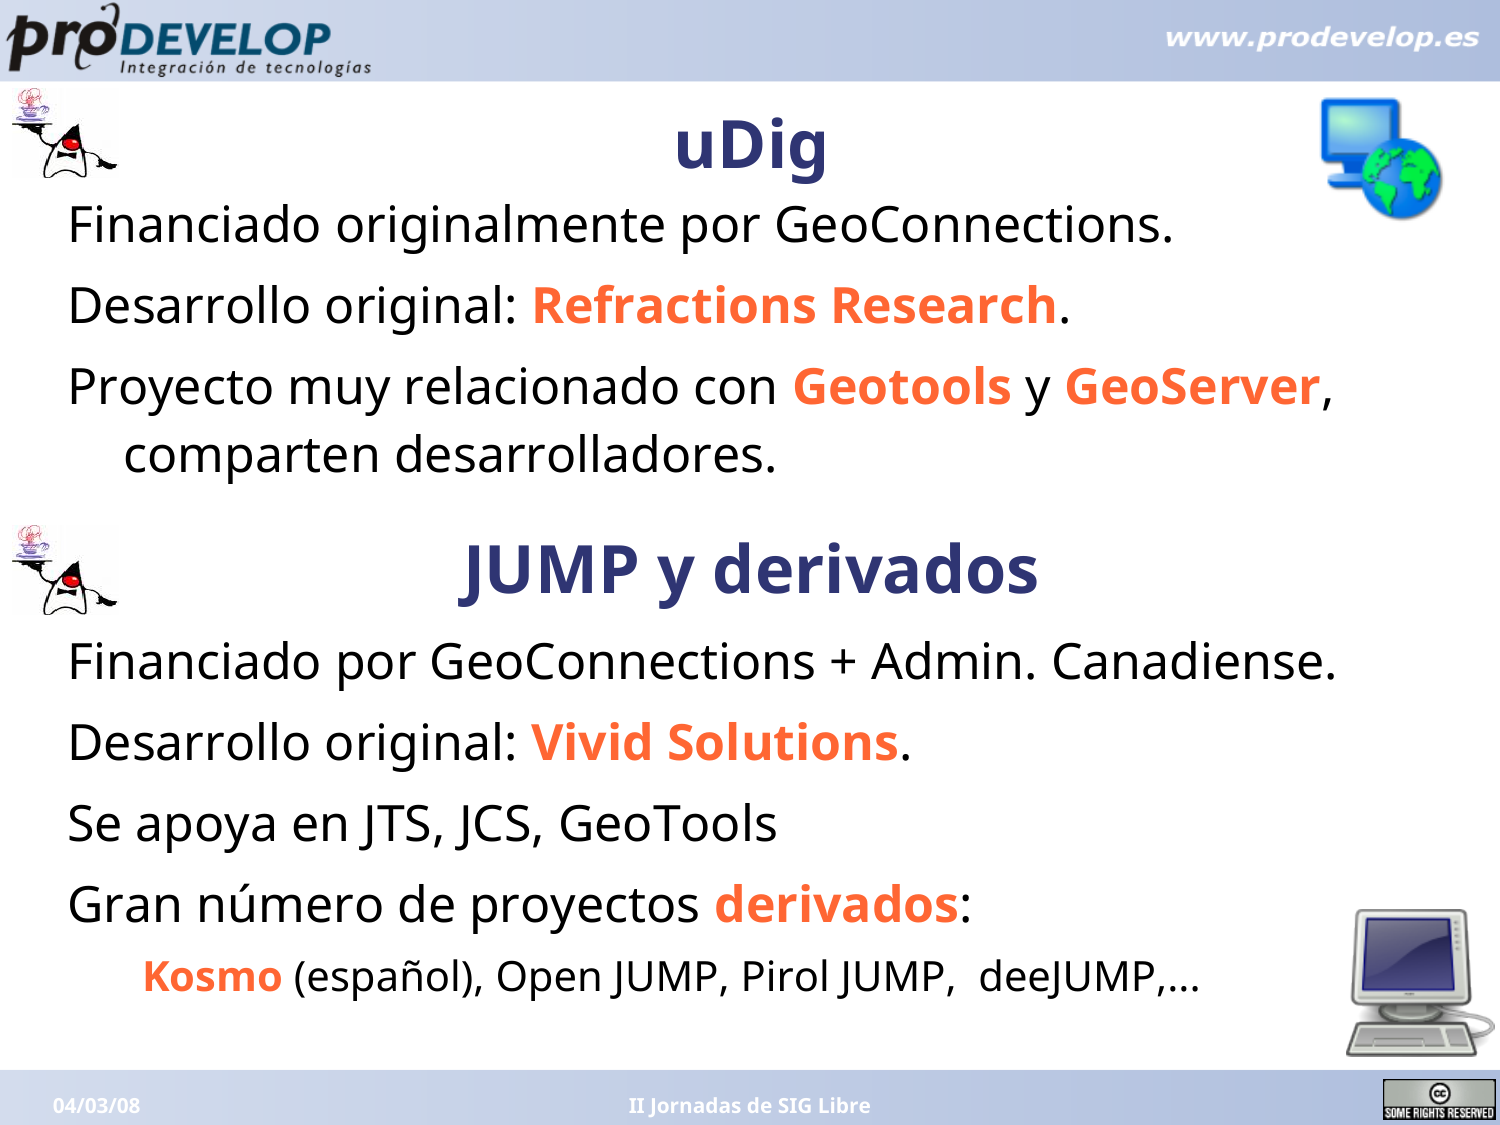

# uDig
Financiado originalmente por GeoConnections.
Desarrollo original: Refractions Research.
Proyecto muy relacionado con Geotools y GeoServer, comparten desarrolladores.
JUMP y derivados
Financiado por GeoConnections + Admin. Canadiense.
Desarrollo original: Vivid Solutions.
Se apoya en JTS, JCS, GeoTools
Gran número de proyectos derivados:
Kosmo (español), Open JUMP, Pirol JUMP, deeJUMP,...
25/10/2006
29
Plan Difusión Interna gvSIG v. 2.0